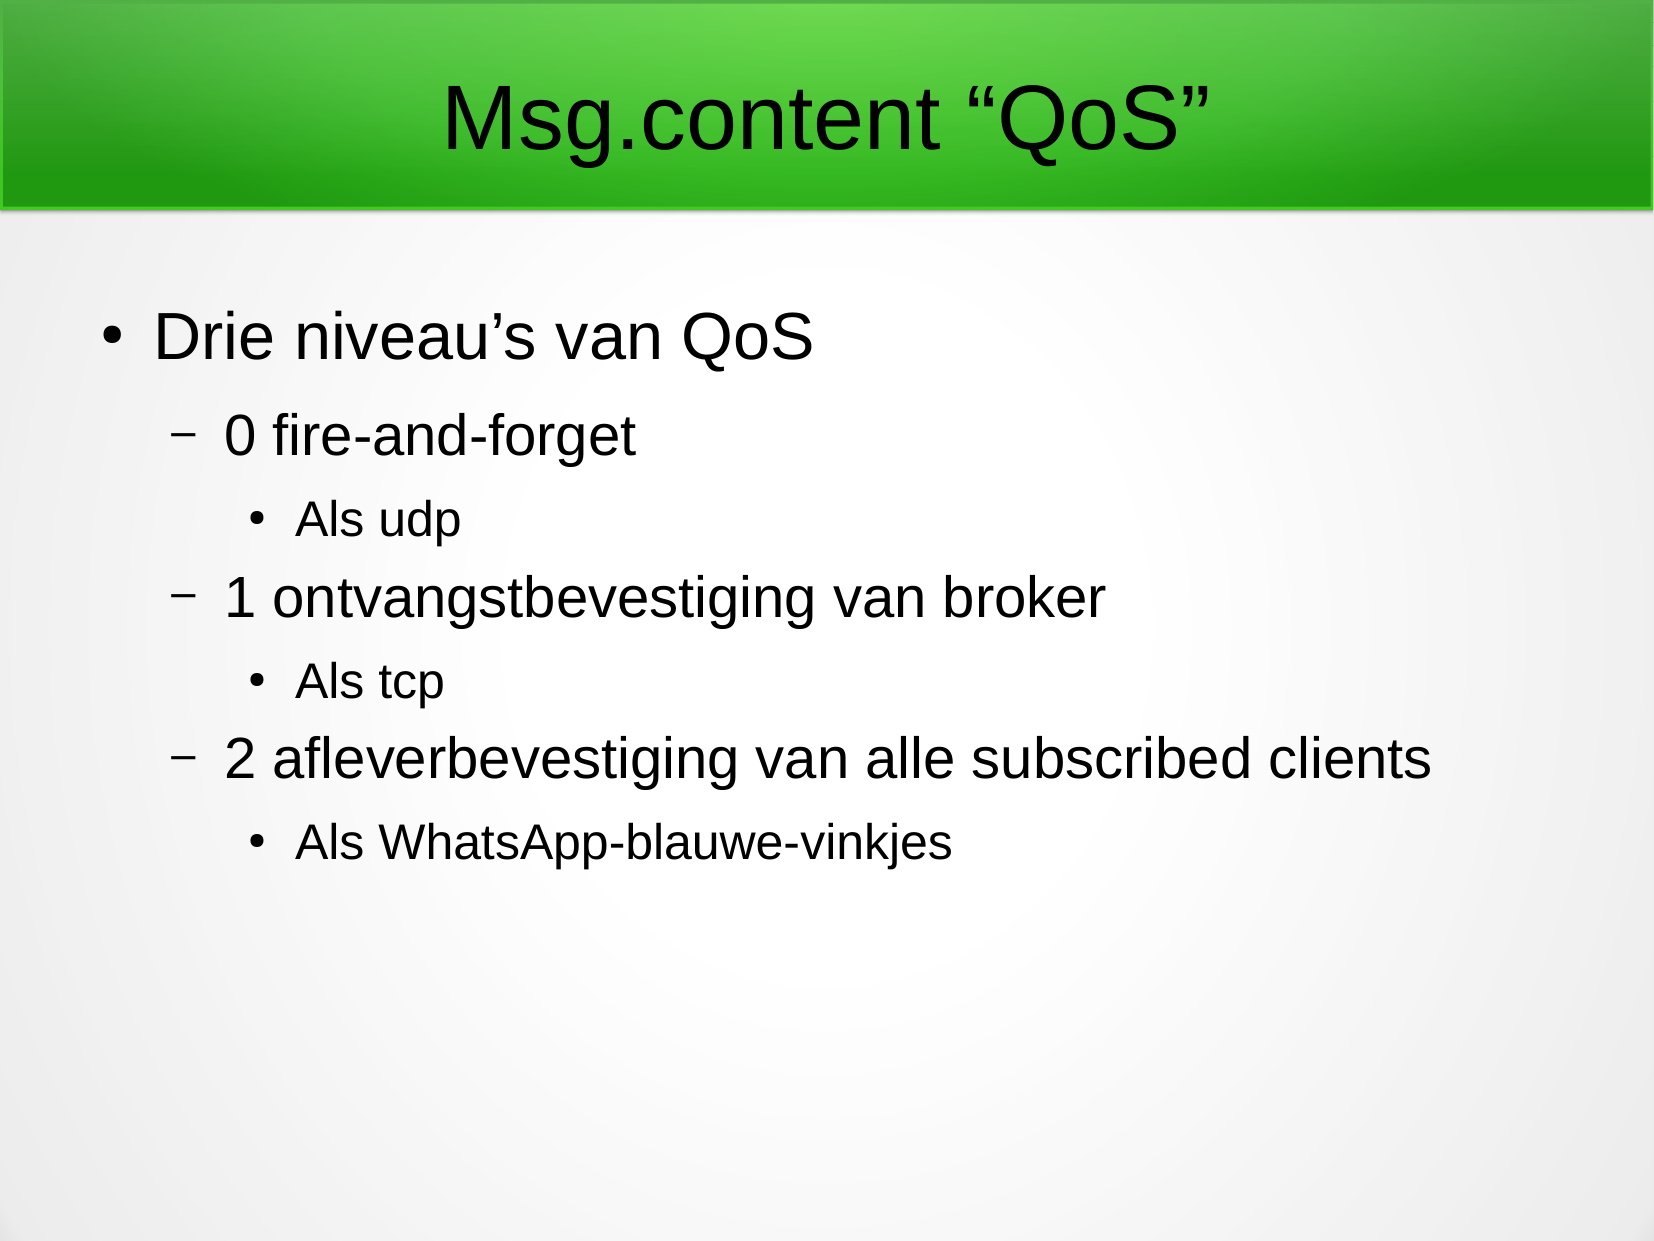

# Msg.content “QoS”
Drie niveau’s van QoS
0 fire-and-forget
Als udp
1 ontvangstbevestiging van broker
Als tcp
2 afleverbevestiging van alle subscribed clients
Als WhatsApp-blauwe-vinkjes